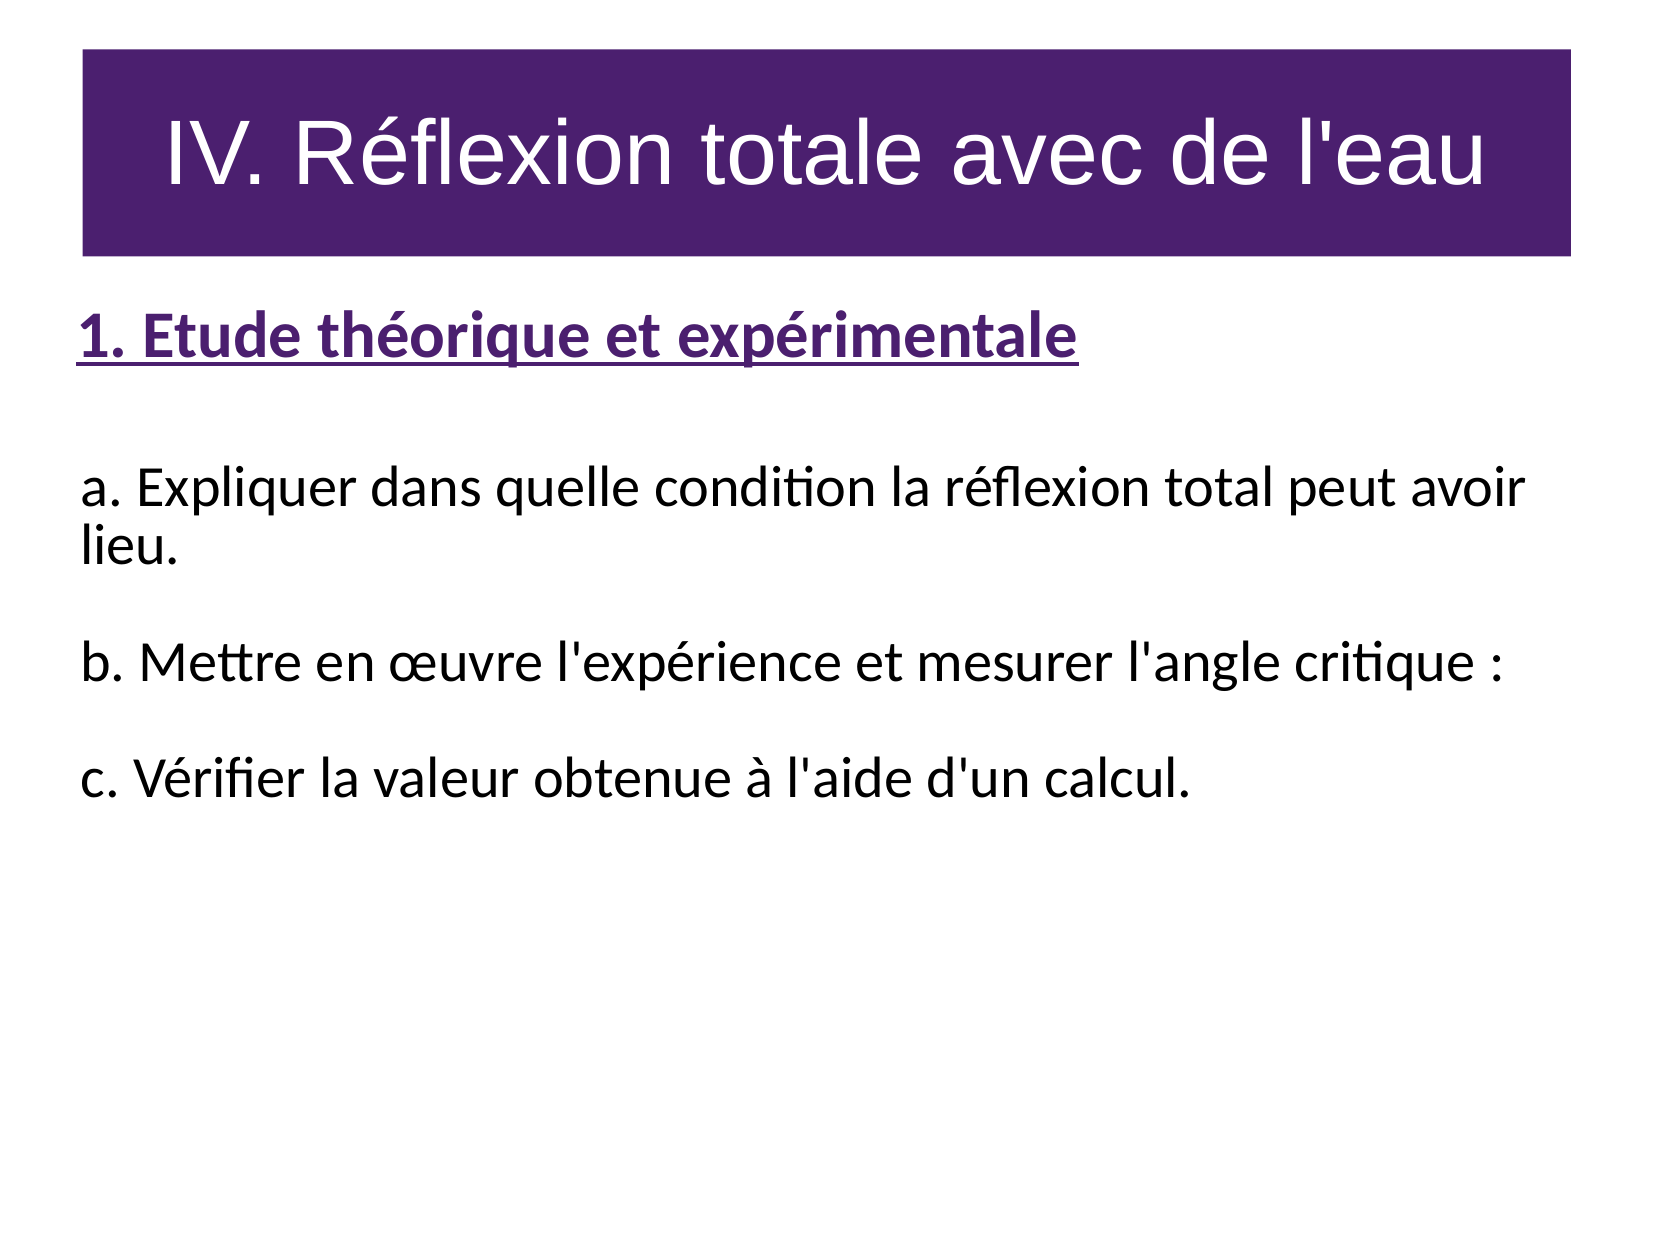

# IV. Réflexion totale avec de l'eau
1. Etude théorique et expérimentale
a. Expliquer dans quelle condition la réflexion total peut avoir lieu.
b. Mettre en œuvre l'expérience et mesurer l'angle critique :
c. Vérifier la valeur obtenue à l'aide d'un calcul.